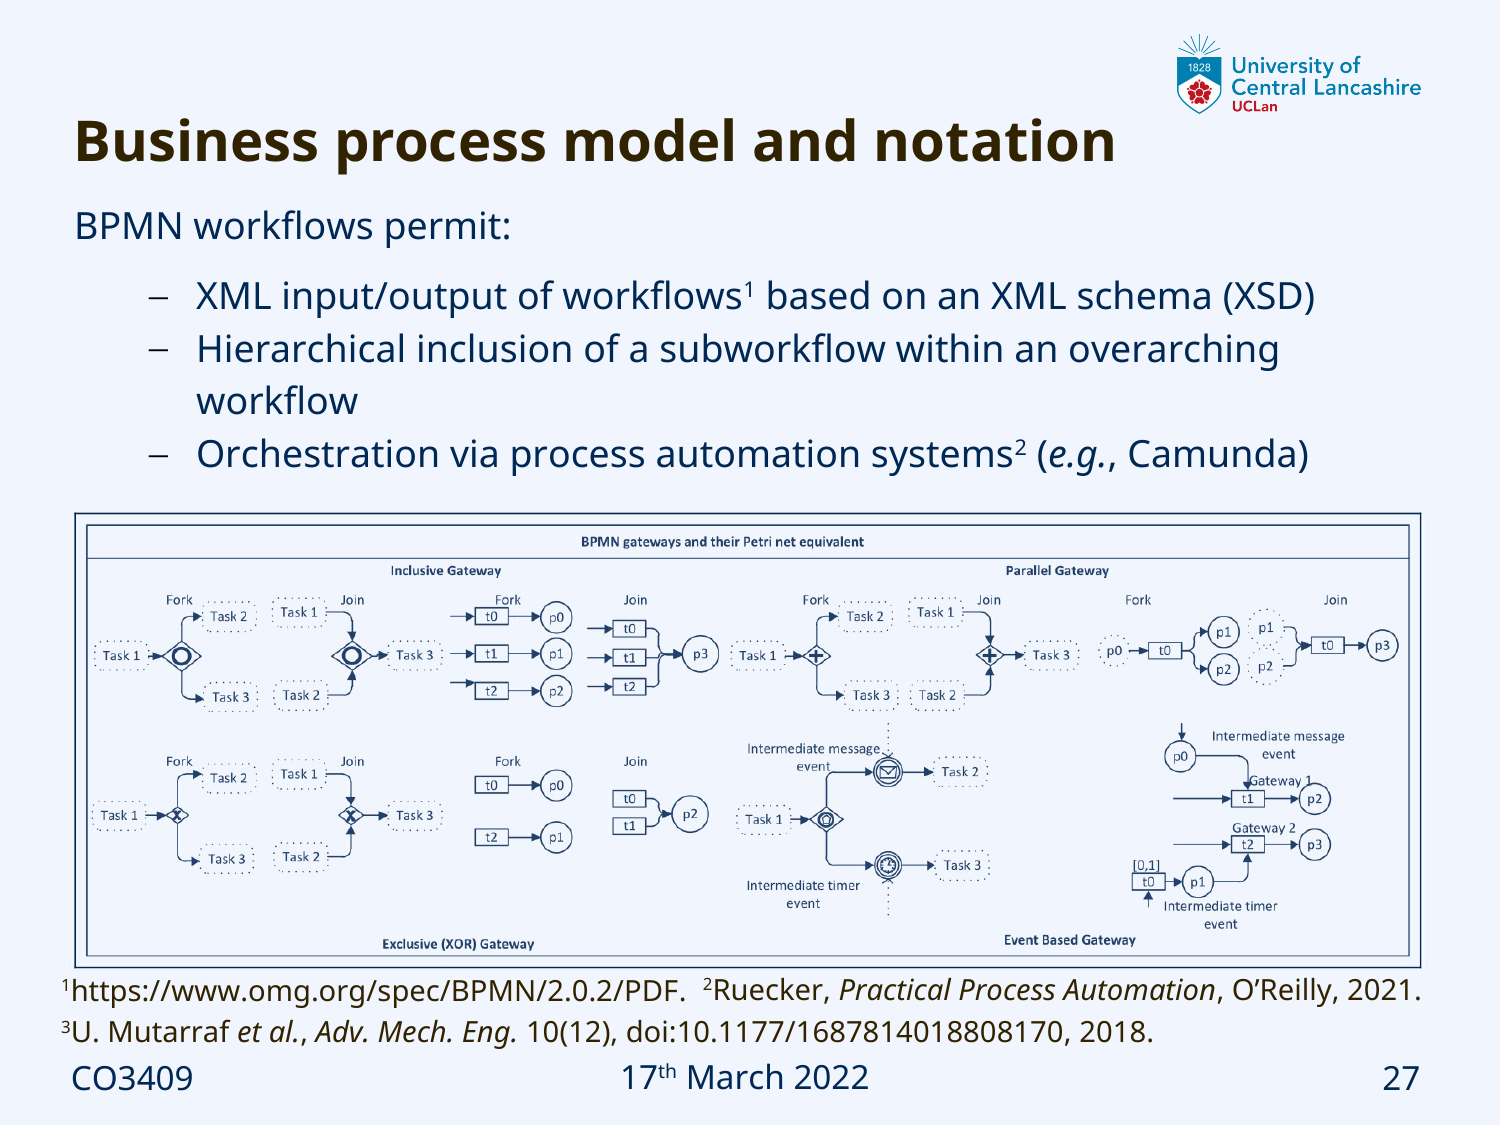

# Business process model and notation
BPMN workflows permit:
XML input/output of workflows1 based on an XML schema (XSD)
Hierarchical inclusion of a subworkflow within an overarching workflow
Orchestration via process automation systems2 (e.g., Camunda)
… and there are algorithms that translate BPMN into Petri nets:3
2Ruecker, Practical Process Automation, O’Reilly, 2021.
1https://www.omg.org/spec/BPMN/2.0.2/PDF.
3U. Mutarraf et al., Adv. Mech. Eng. 10(12), doi:10.1177/1687814018808170, 2018.